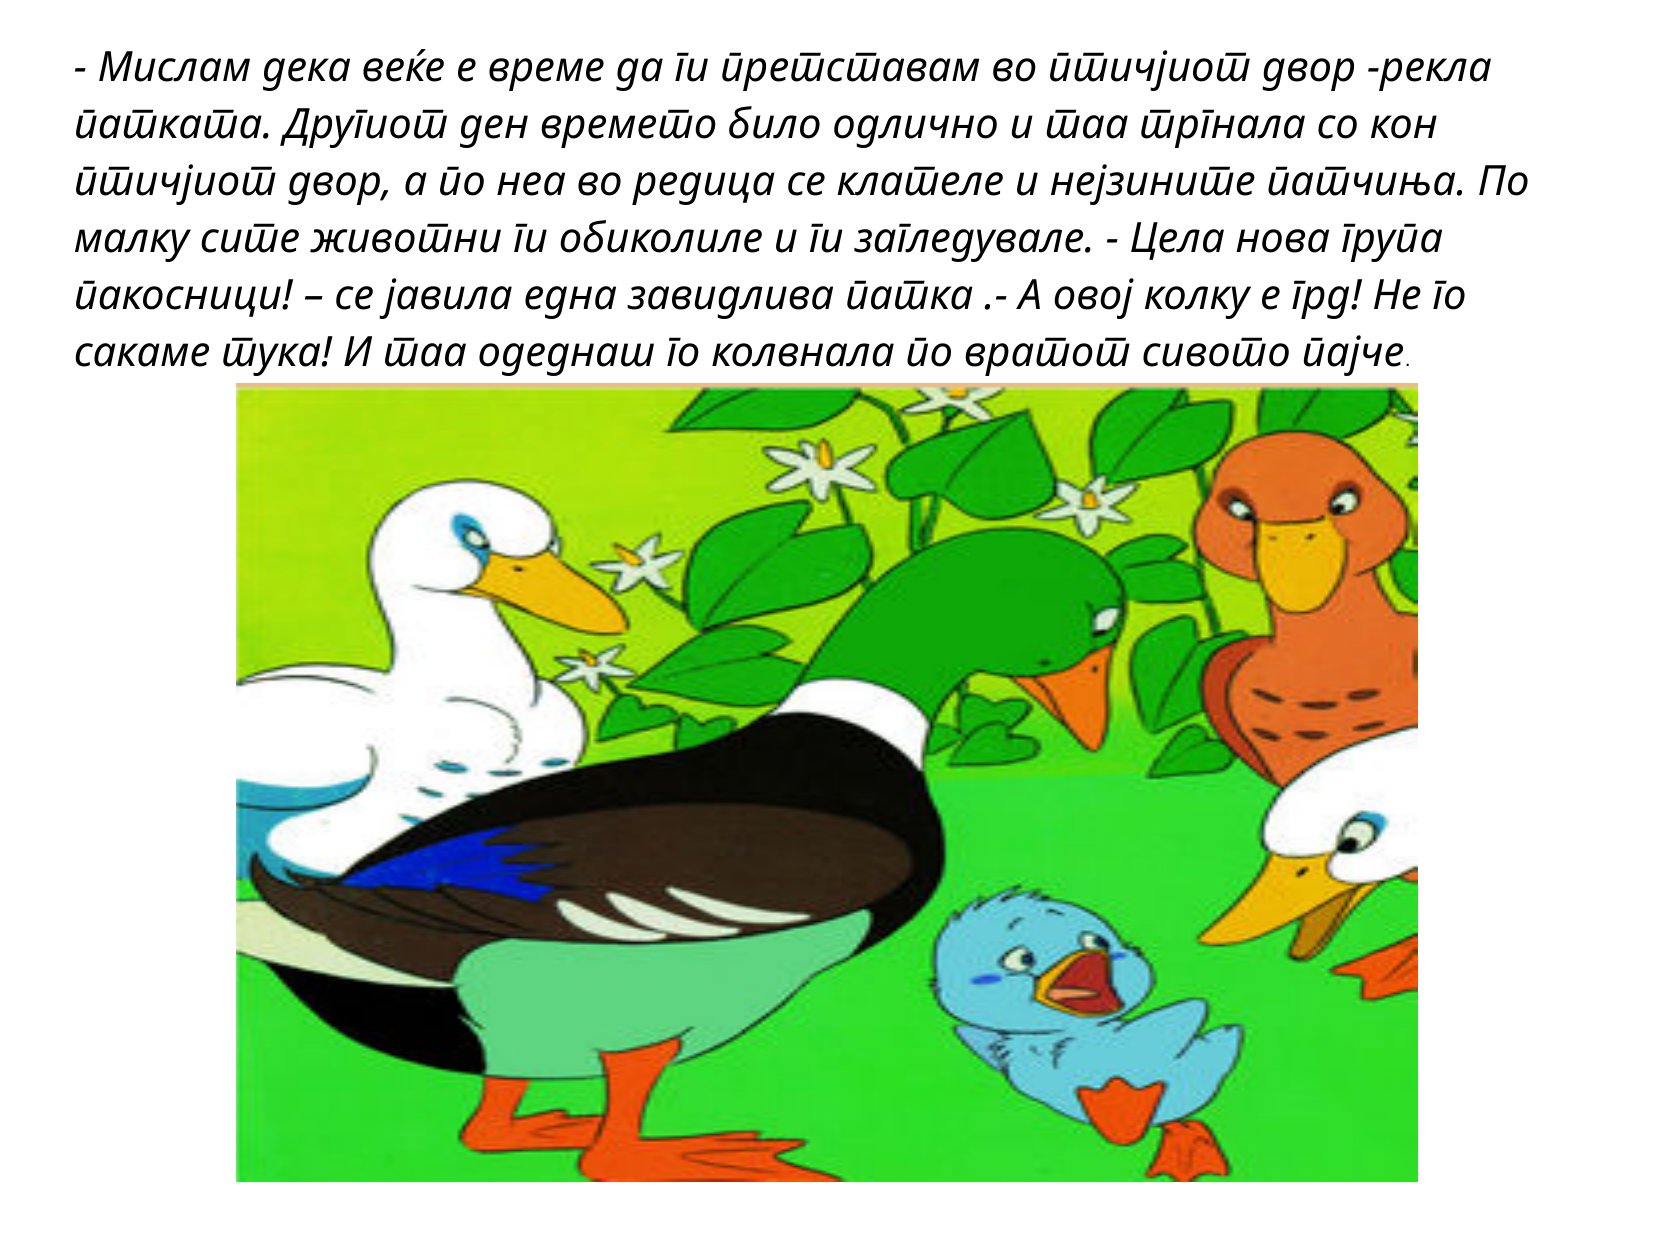

- Мислам дека веќе е време да ги претставам во птичјиот двор -рекла патката. Другиот ден времето било одлично и таа тргнала со кон птичјиот двор, а по неа во редица се клателе и нејзините патчиња. По малку сите животни ги обиколиле и ги загледувале. - Цела нова група пакосници! – се јавила една завидлива патка .- А овој колку е грд! Не го сакаме тука! И таа одеднаш го колвнала по вратот сивото пајче.